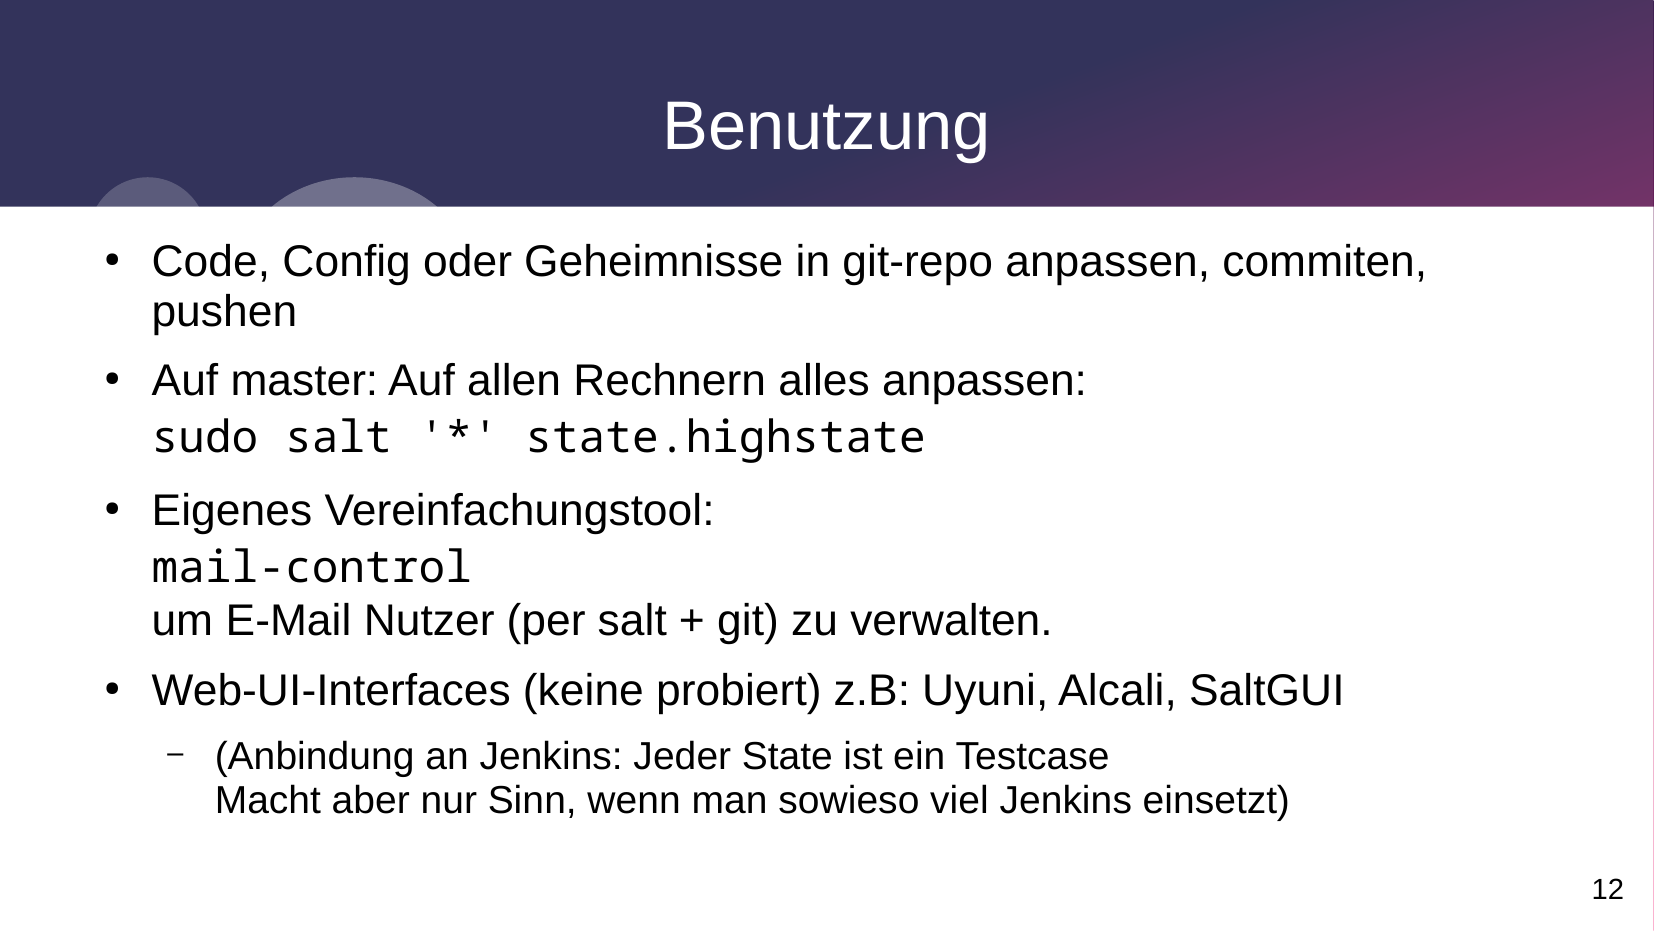

# Benutzung
Code, Config oder Geheimnisse in git-repo anpassen, commiten, pushen
Auf master: Auf allen Rechnern alles anpassen:
sudo salt '*' state.highstate
Eigenes Vereinfachungstool:
mail-control
um E-Mail Nutzer (per salt + git) zu verwalten.
Web-UI-Interfaces (keine probiert) z.B: Uyuni, Alcali, SaltGUI
(Anbindung an Jenkins: Jeder State ist ein Testcase
Macht aber nur Sinn, wenn man sowieso viel Jenkins einsetzt)